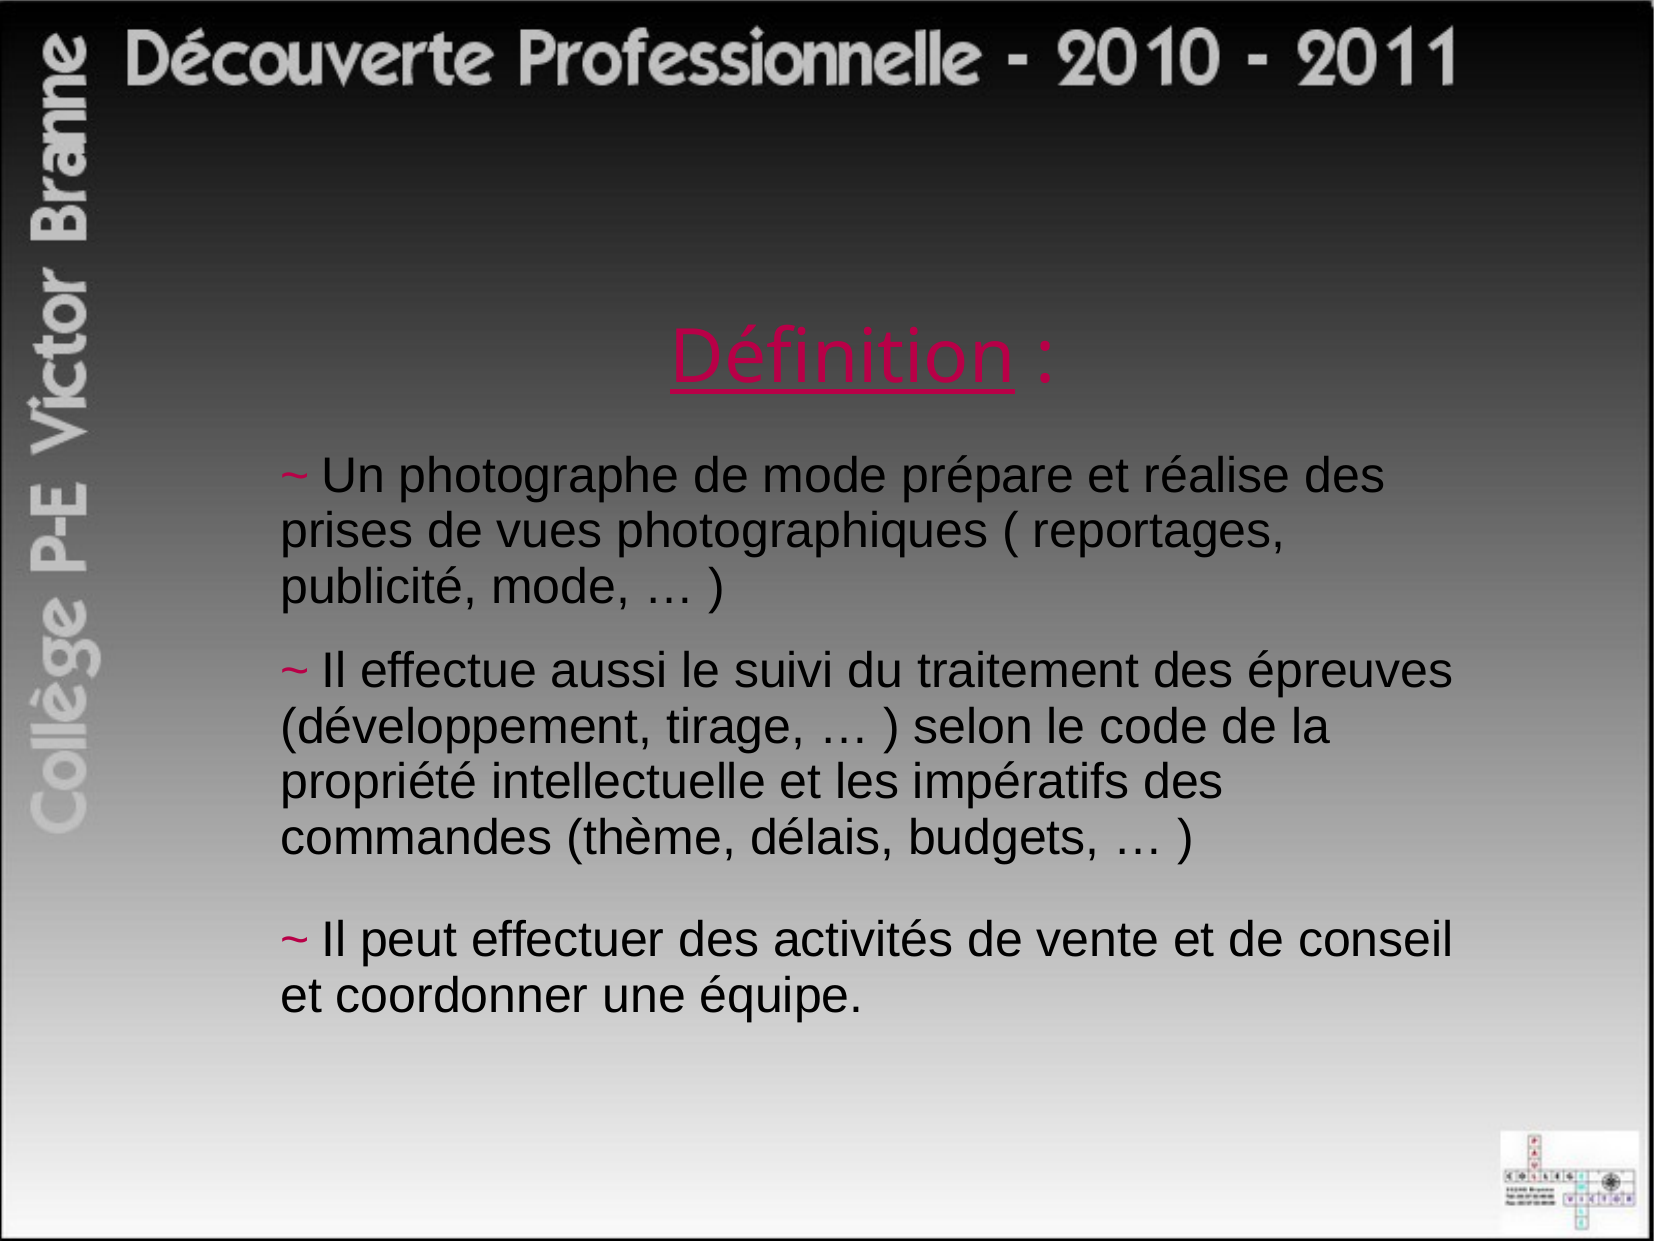

Définition :
~ Un photographe de mode prépare et réalise des prises de vues photographiques ( reportages, publicité, mode, … )
~ Il effectue aussi le suivi du traitement des épreuves (développement, tirage, … ) selon le code de la propriété intellectuelle et les impératifs des commandes (thème, délais, budgets, … )
~ Il peut effectuer des activités de vente et de conseil et coordonner une équipe.